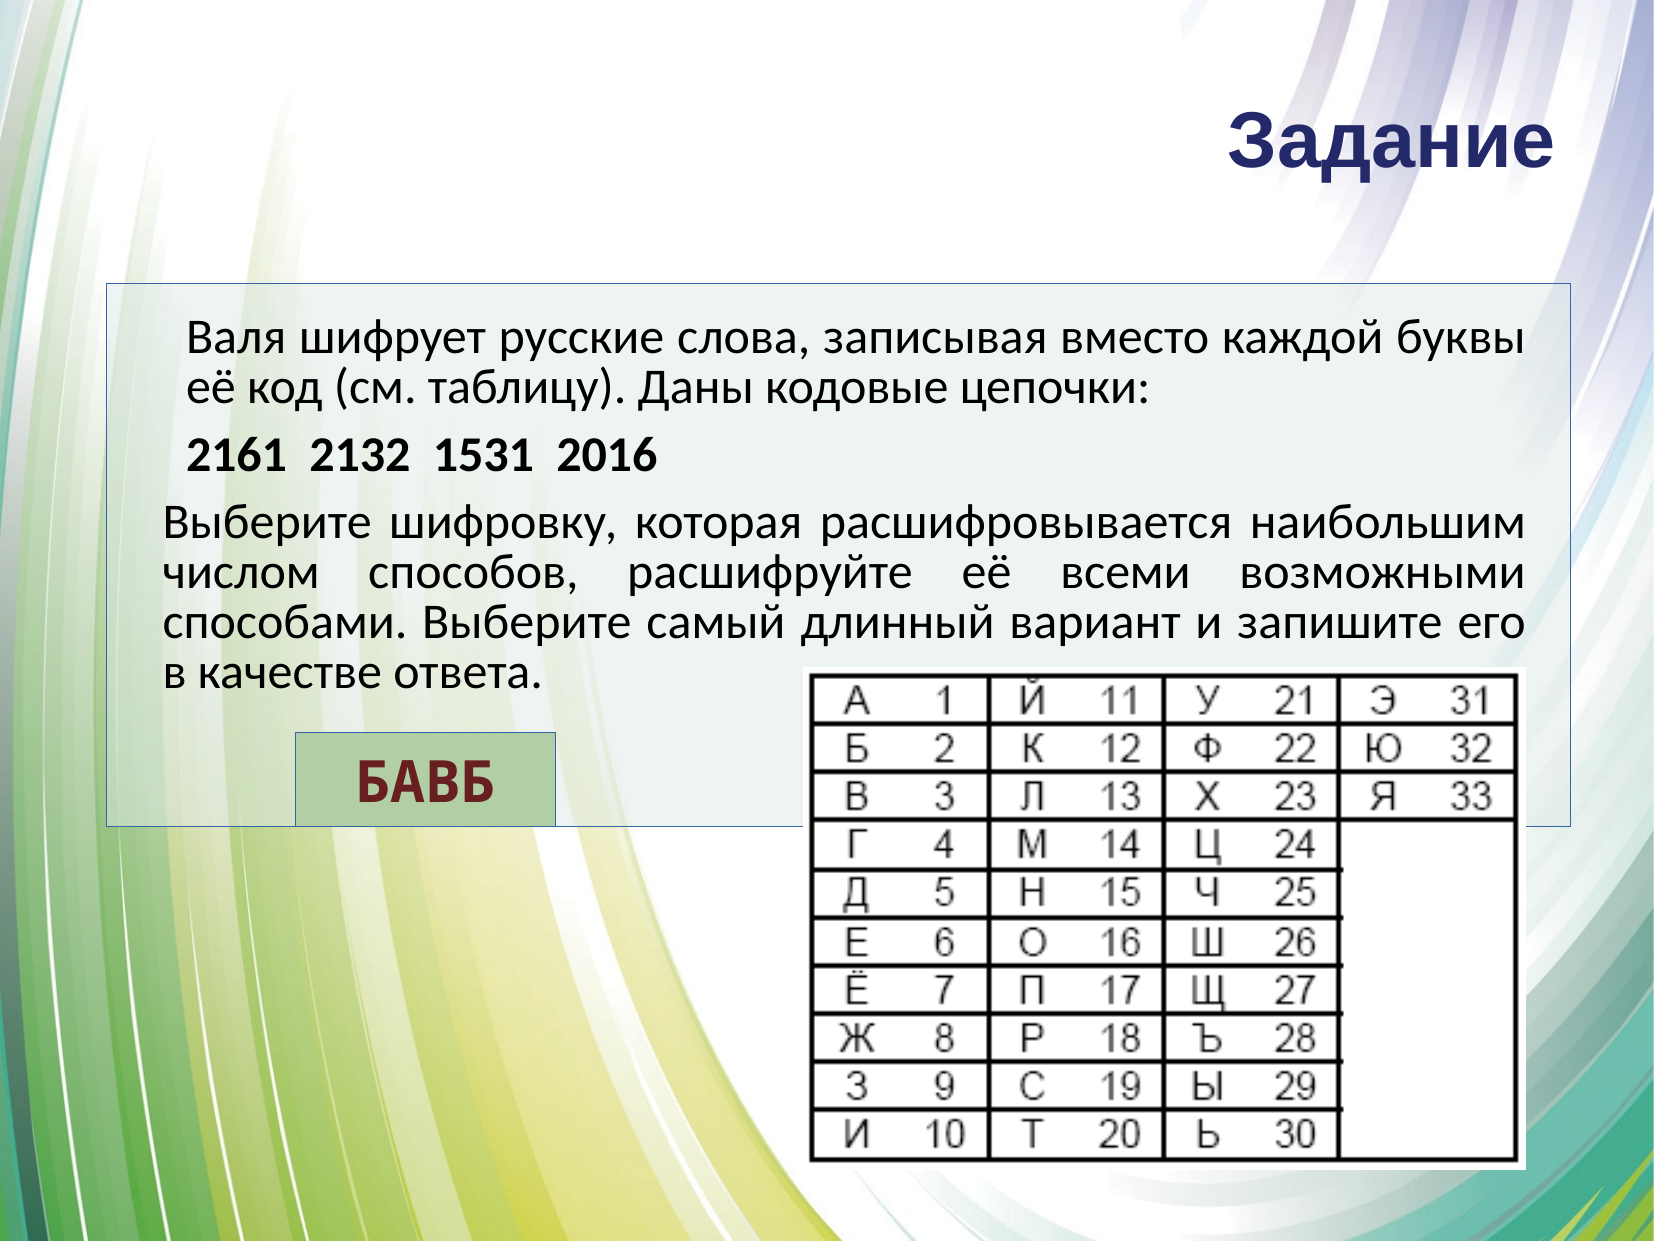

Задание
Валя шифрует русские слова, записывая вместо каждой буквы её код (см. таблицу). Даны кодовые цепочки:
2161 2132 1531 2016
Выберите шифровку, которая расшифровывается наибольшим числом способов, расшифруйте её всеми возможными способами. Выберите самый длинный вариант и запишите его в качестве ответа.
БАВБ